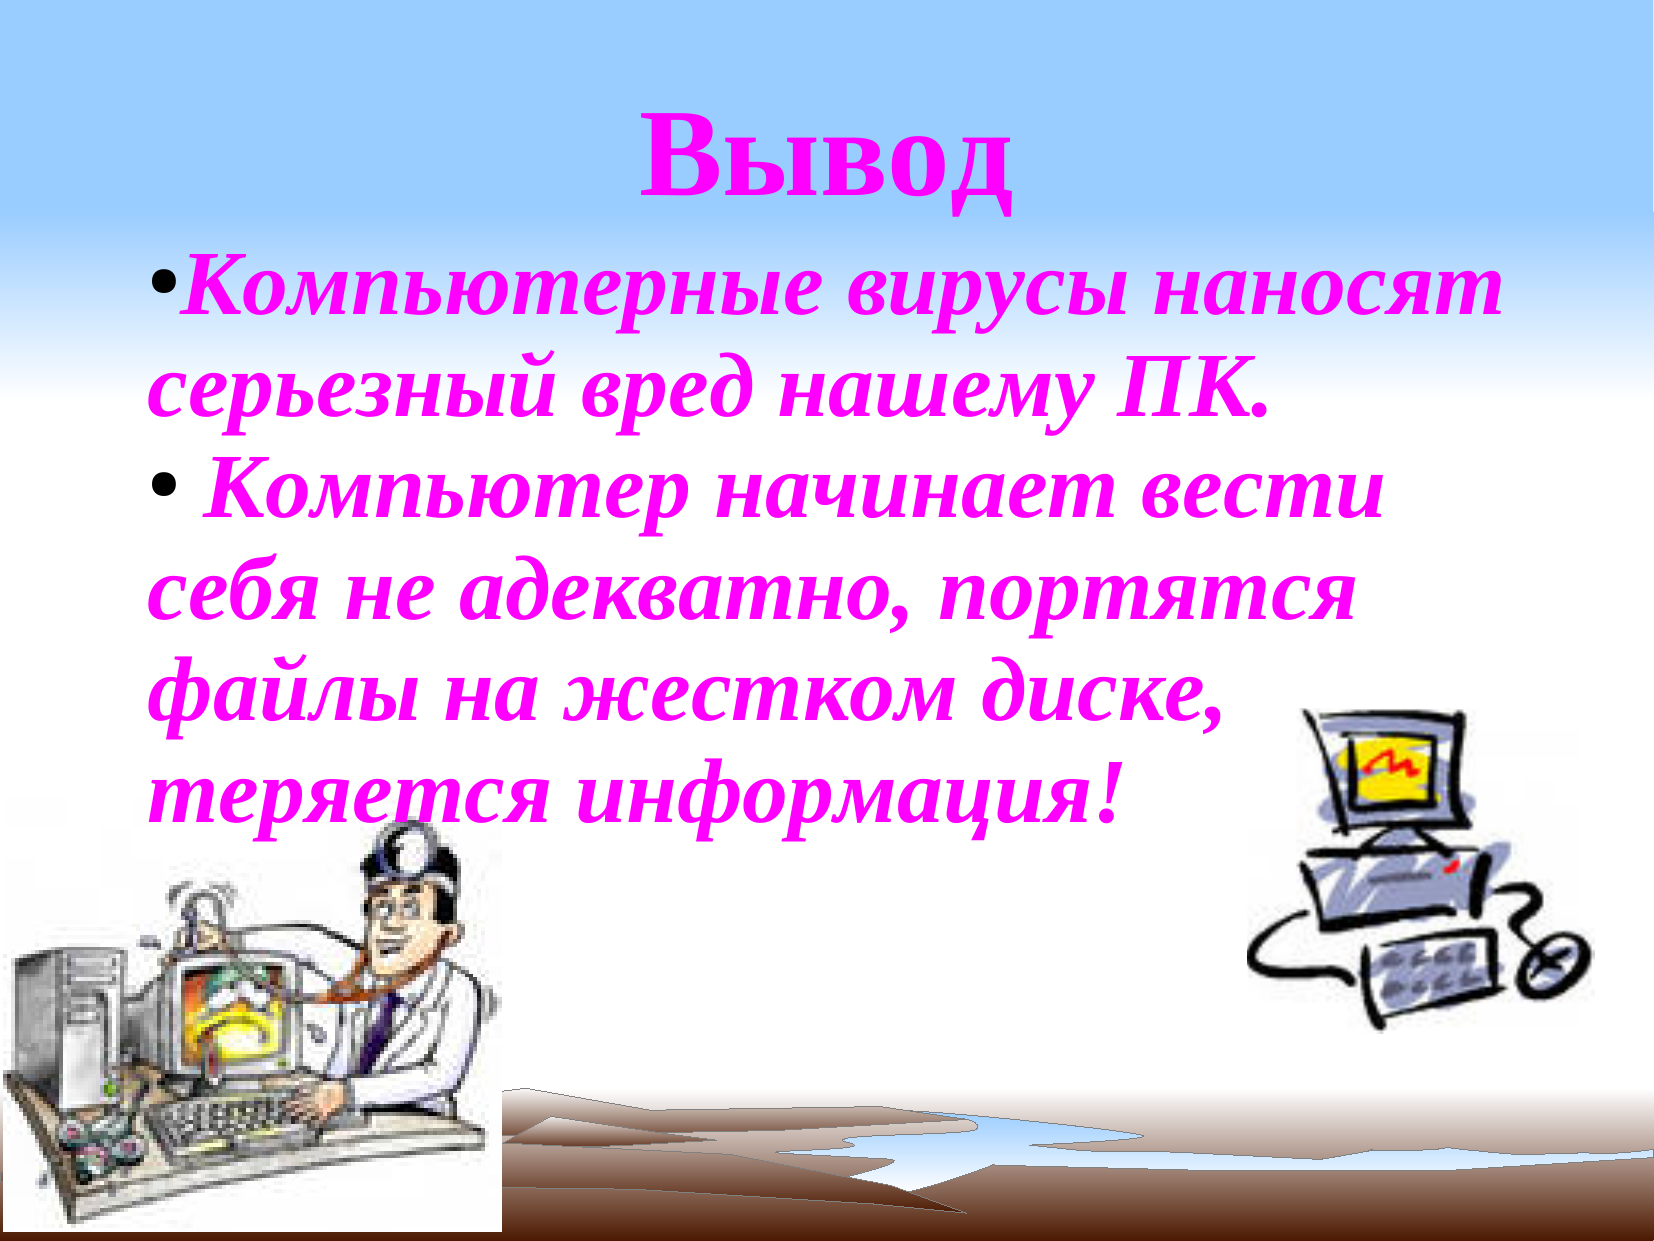

# Вывод
Компьютерные вирусы наносят серьезный вред нашему ПК.
 Компьютер начинает вести себя не адекватно, портятся файлы на жестком диске, теряется информация!